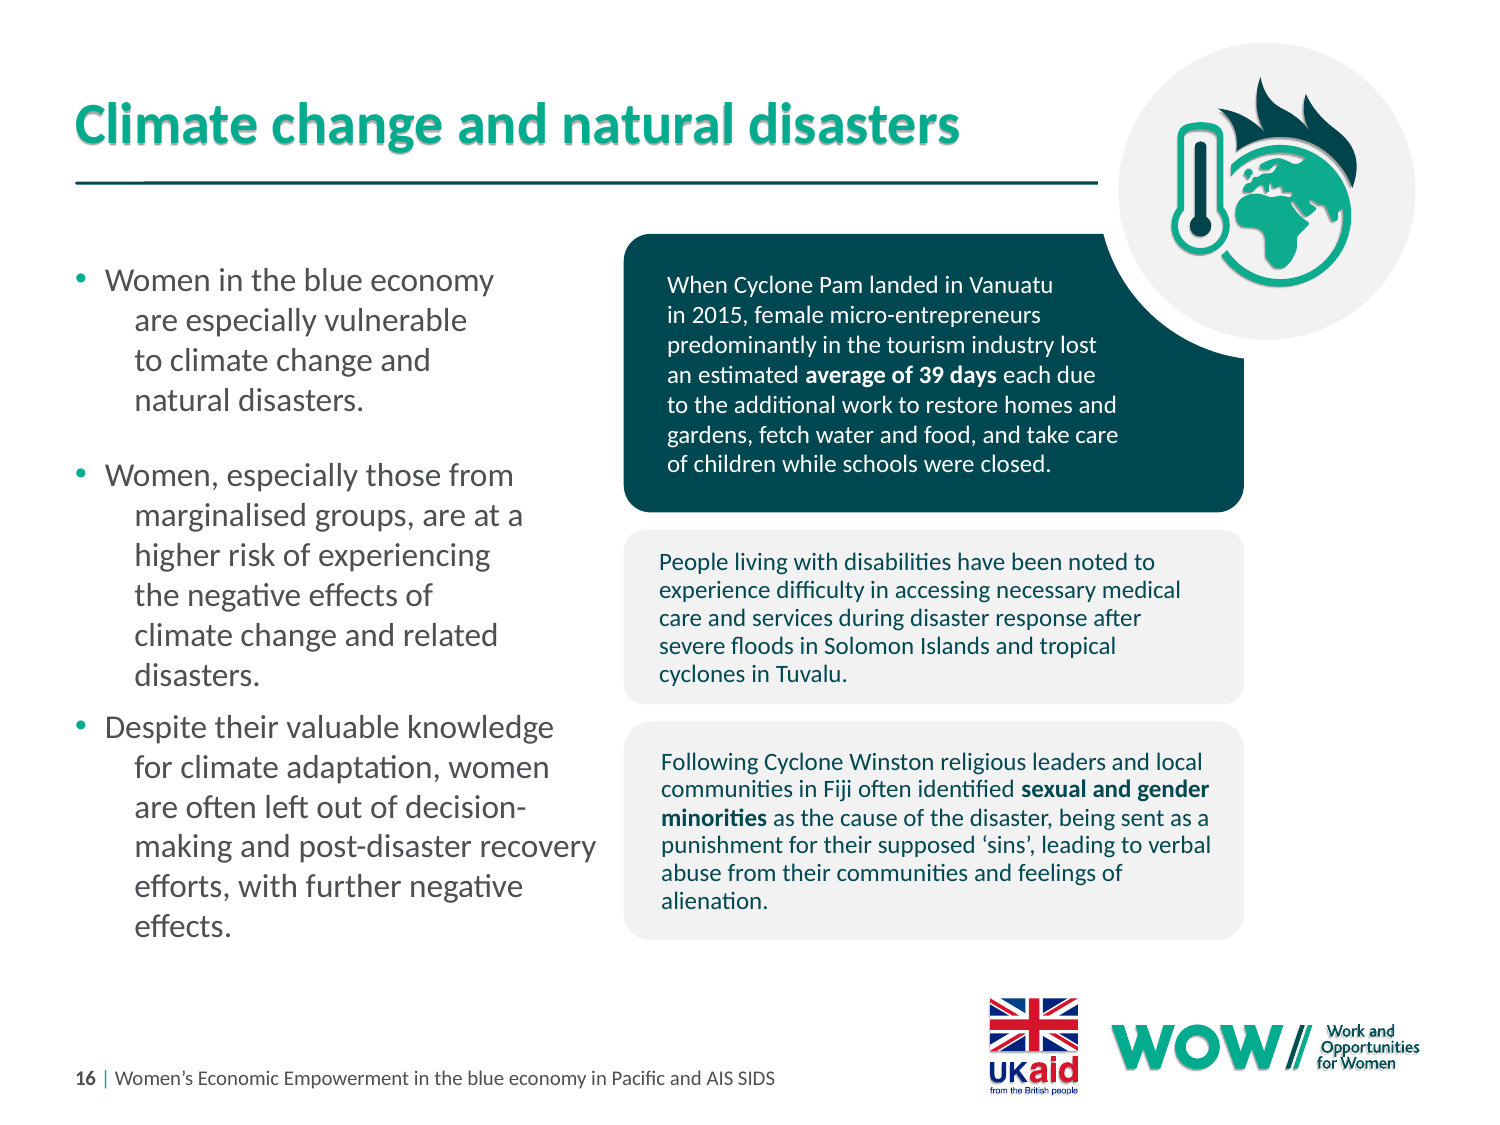

# Climate change and natural disasters
When Cyclone Pam landed in Vanuatu
in 2015, female micro-entrepreneurs predominantly in the tourism industry lost
an estimated average of 39 days each due
to the additional work to restore homes and gardens, fetch water and food, and take care
of children while schools were closed.
Women in the blue economy are especially vulnerable to climate change and natural disasters.
Women, especially those from marginalised groups, are at a higher risk of experiencing the negative effects of climate change and related disasters.
People living with disabilities have been noted to experience difficulty in accessing necessary medical care and services during disaster response after severe floods in Solomon Islands and tropical cyclones in Tuvalu.
Despite their valuable knowledge for climate adaptation, women are often left out of decision-making and post-disaster recovery efforts, with further negative effects.
Following Cyclone Winston religious leaders and local communities in Fiji often identified sexual and gender minorities as the cause of the disaster, being sent as a punishment for their supposed ‘sins’, leading to verbal abuse from their communities and feelings of alienation.
15 | Women’s Economic Empowerment in the blue economy in Pacific and AIS SIDS